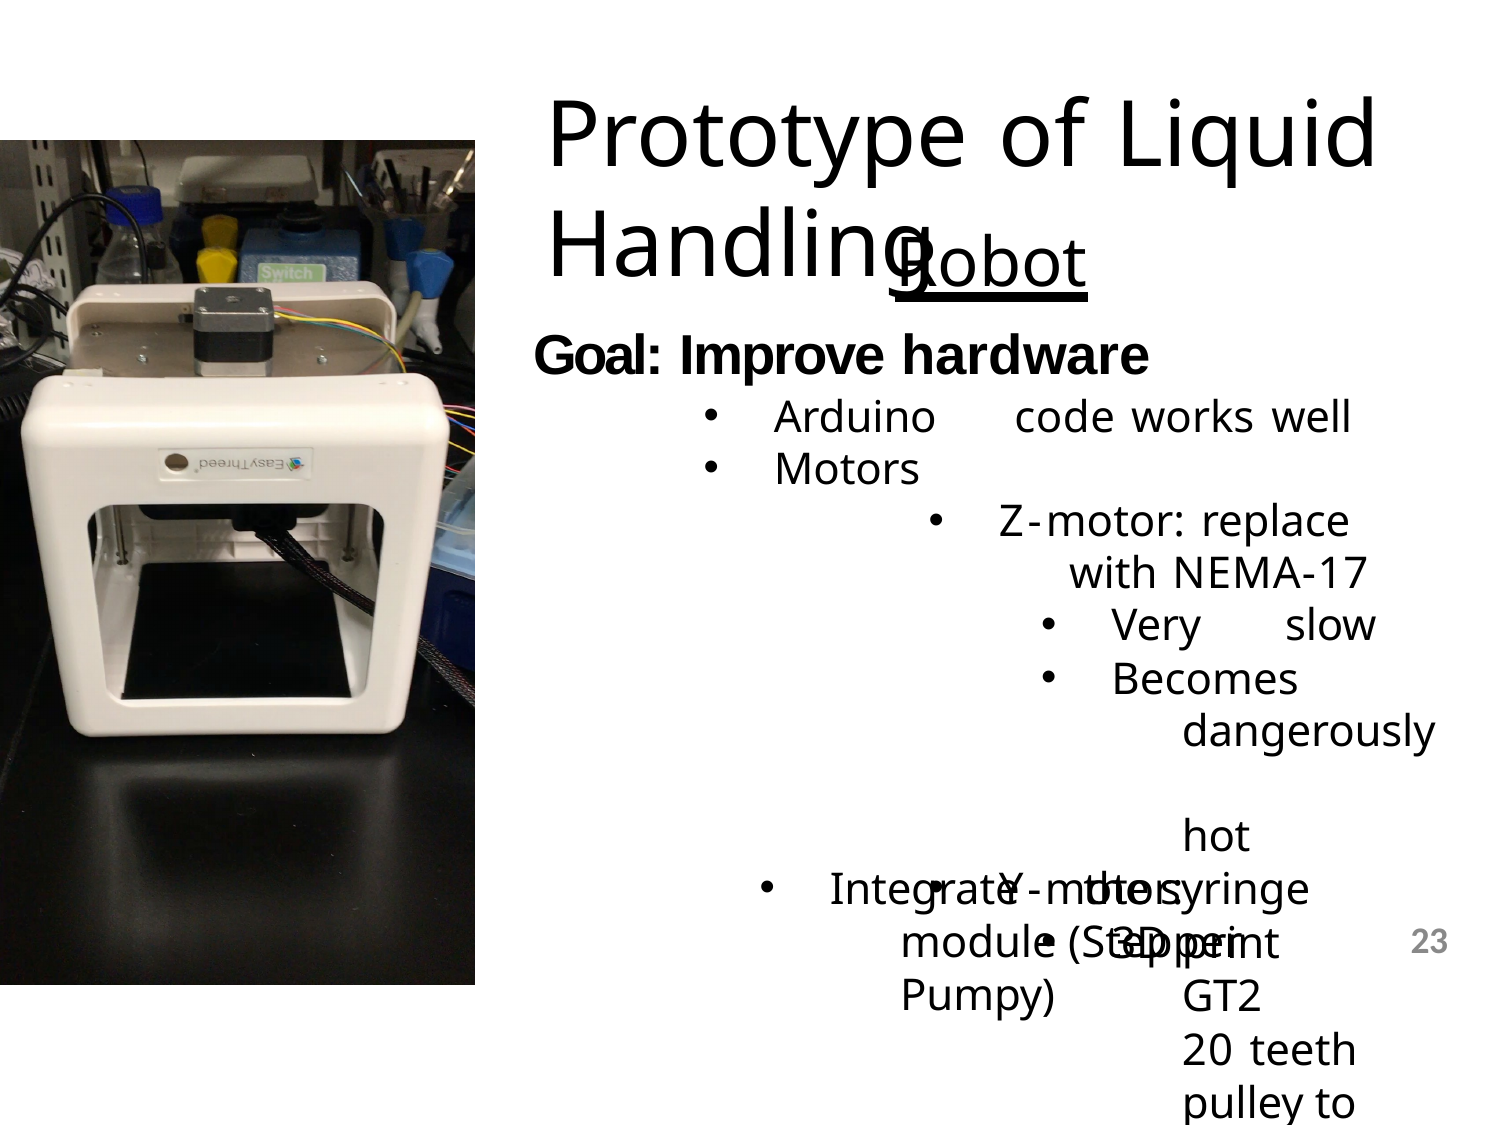

# Prototype of Liquid Handling
	Robot
Goal: Improve hardware
Arduino	code	works well
Motors
Z-motor: replace	with NEMA-17
Very	slow
Becomes dangerously	hot
Y-motor:
3D	print	GT2	20 teeth pulley to	interface	with printer
X-motor:
Integrate	the	syringe	module (Stepper Pumpy)
23